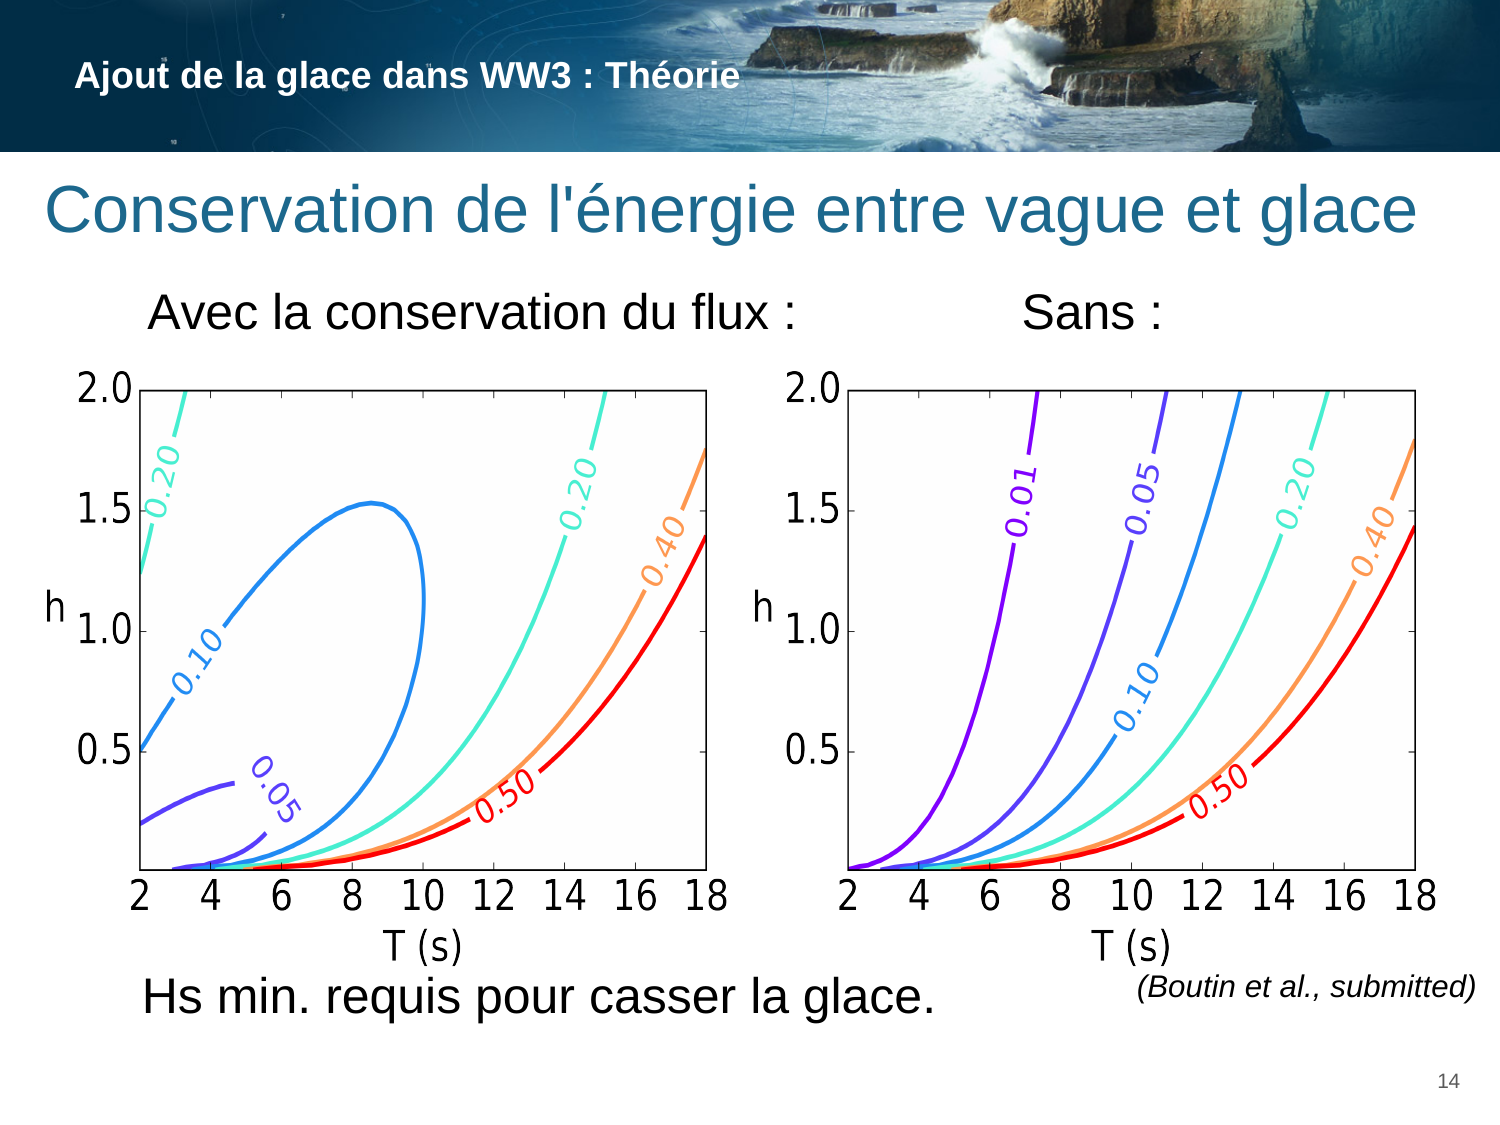

# Ajout de la glace dans WW3 : Théorie
Conservation de l'énergie entre vague et glace
Avec la conservation du flux :
Sans :
Hs min. requis pour casser la glace.
(Boutin et al., submitted)
14